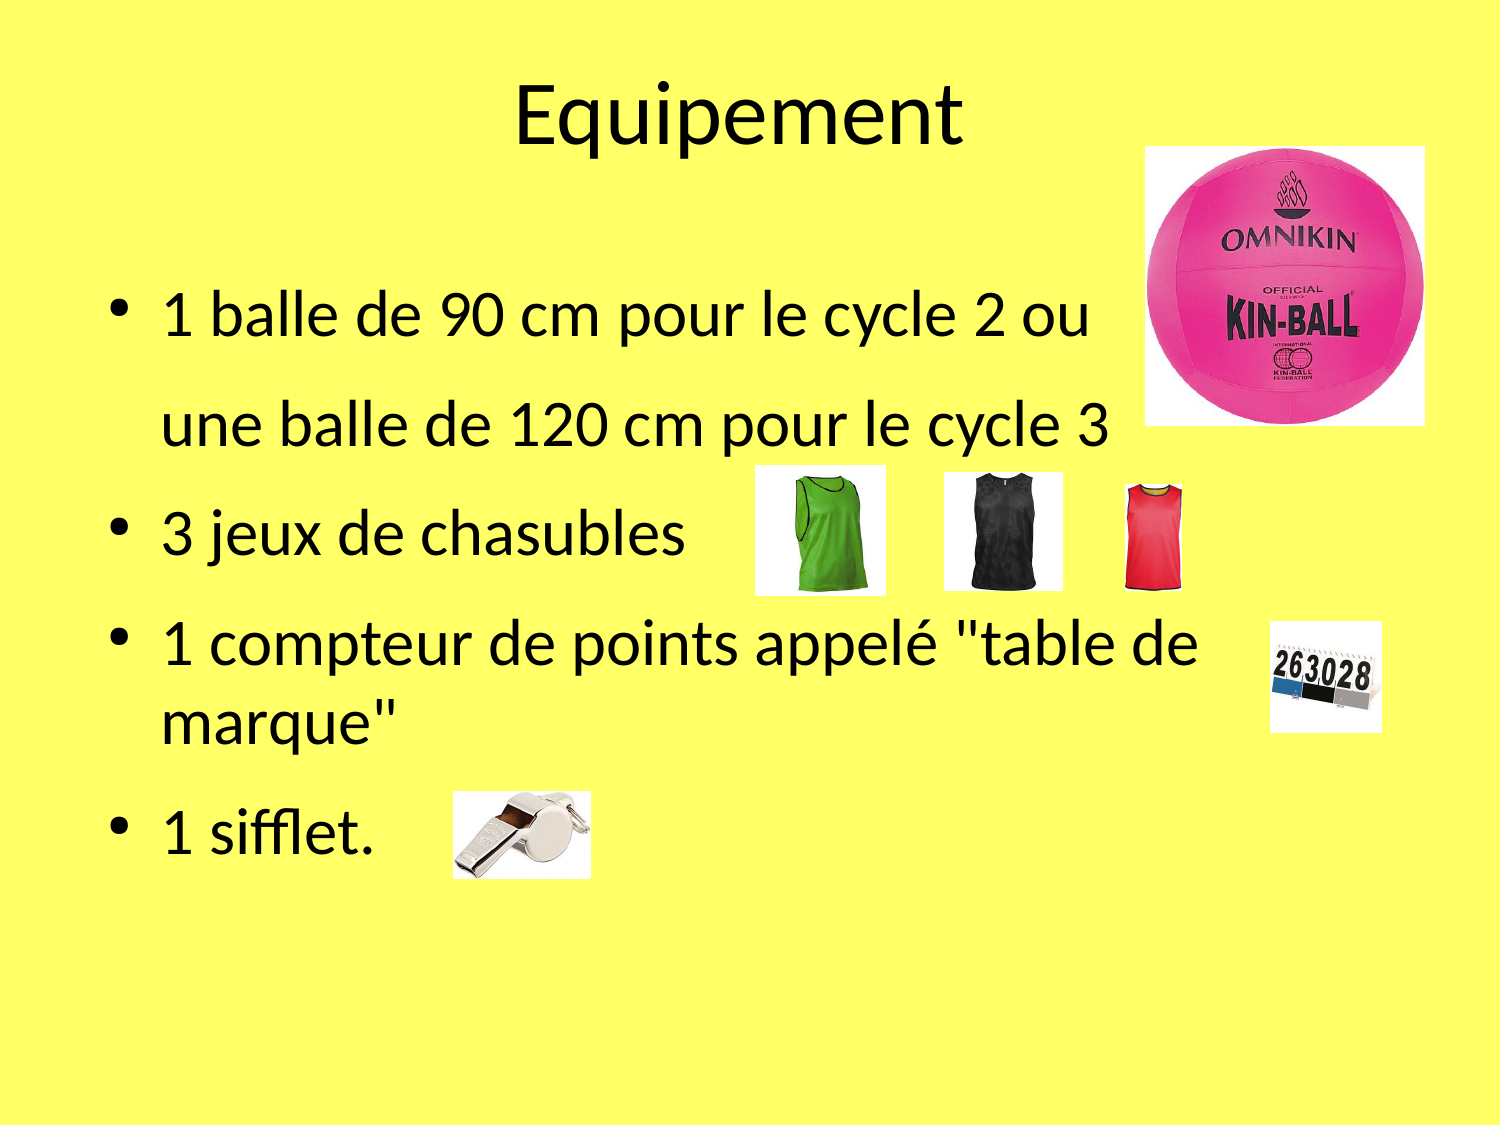

# Equipement
1 balle de 90 cm pour le cycle 2 ou
une balle de 120 cm pour le cycle 3
3 jeux de chasubles
1 compteur de points appelé "table de marque"
1 sifflet.